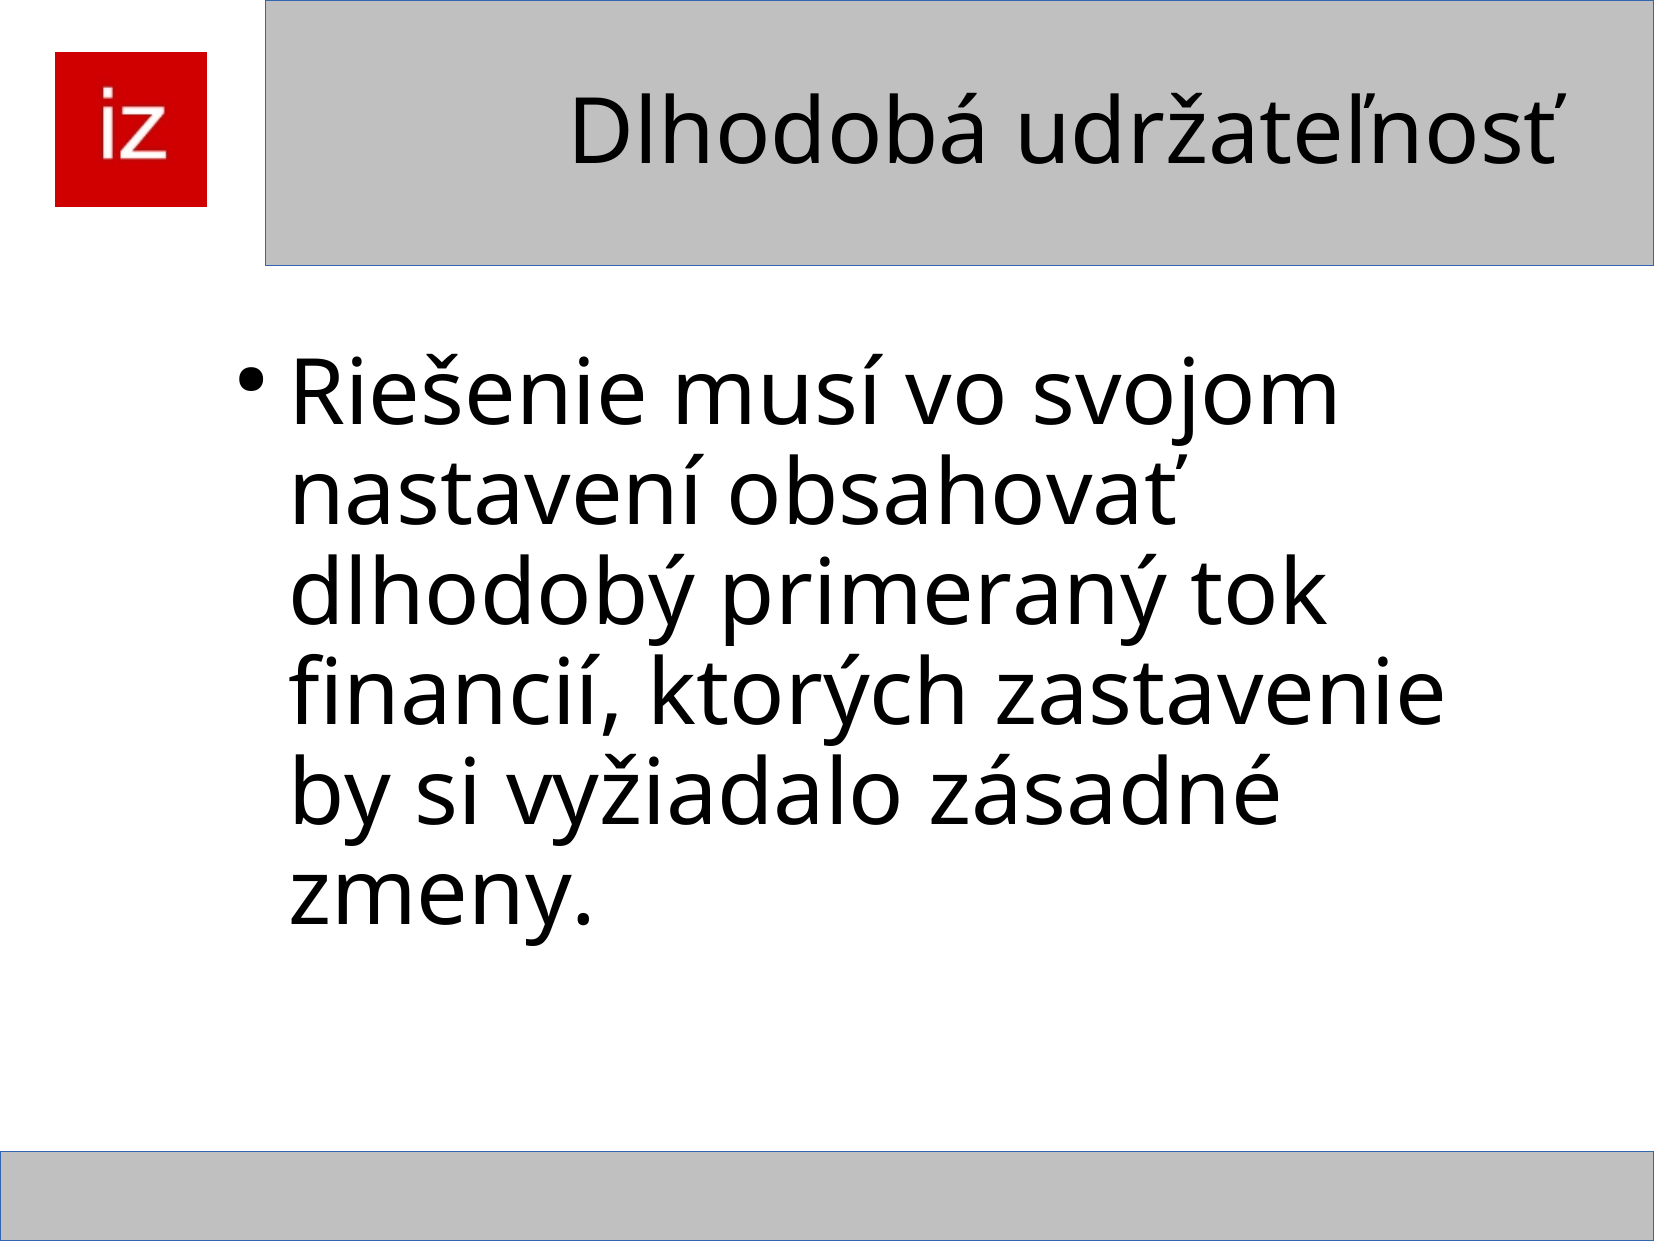

# Dlhodobá udržateľnosť
Riešenie musí vo svojom nastavení obsahovať dlhodobý primeraný tok financií, ktorých zastavenie by si vyžiadalo zásadné zmeny.